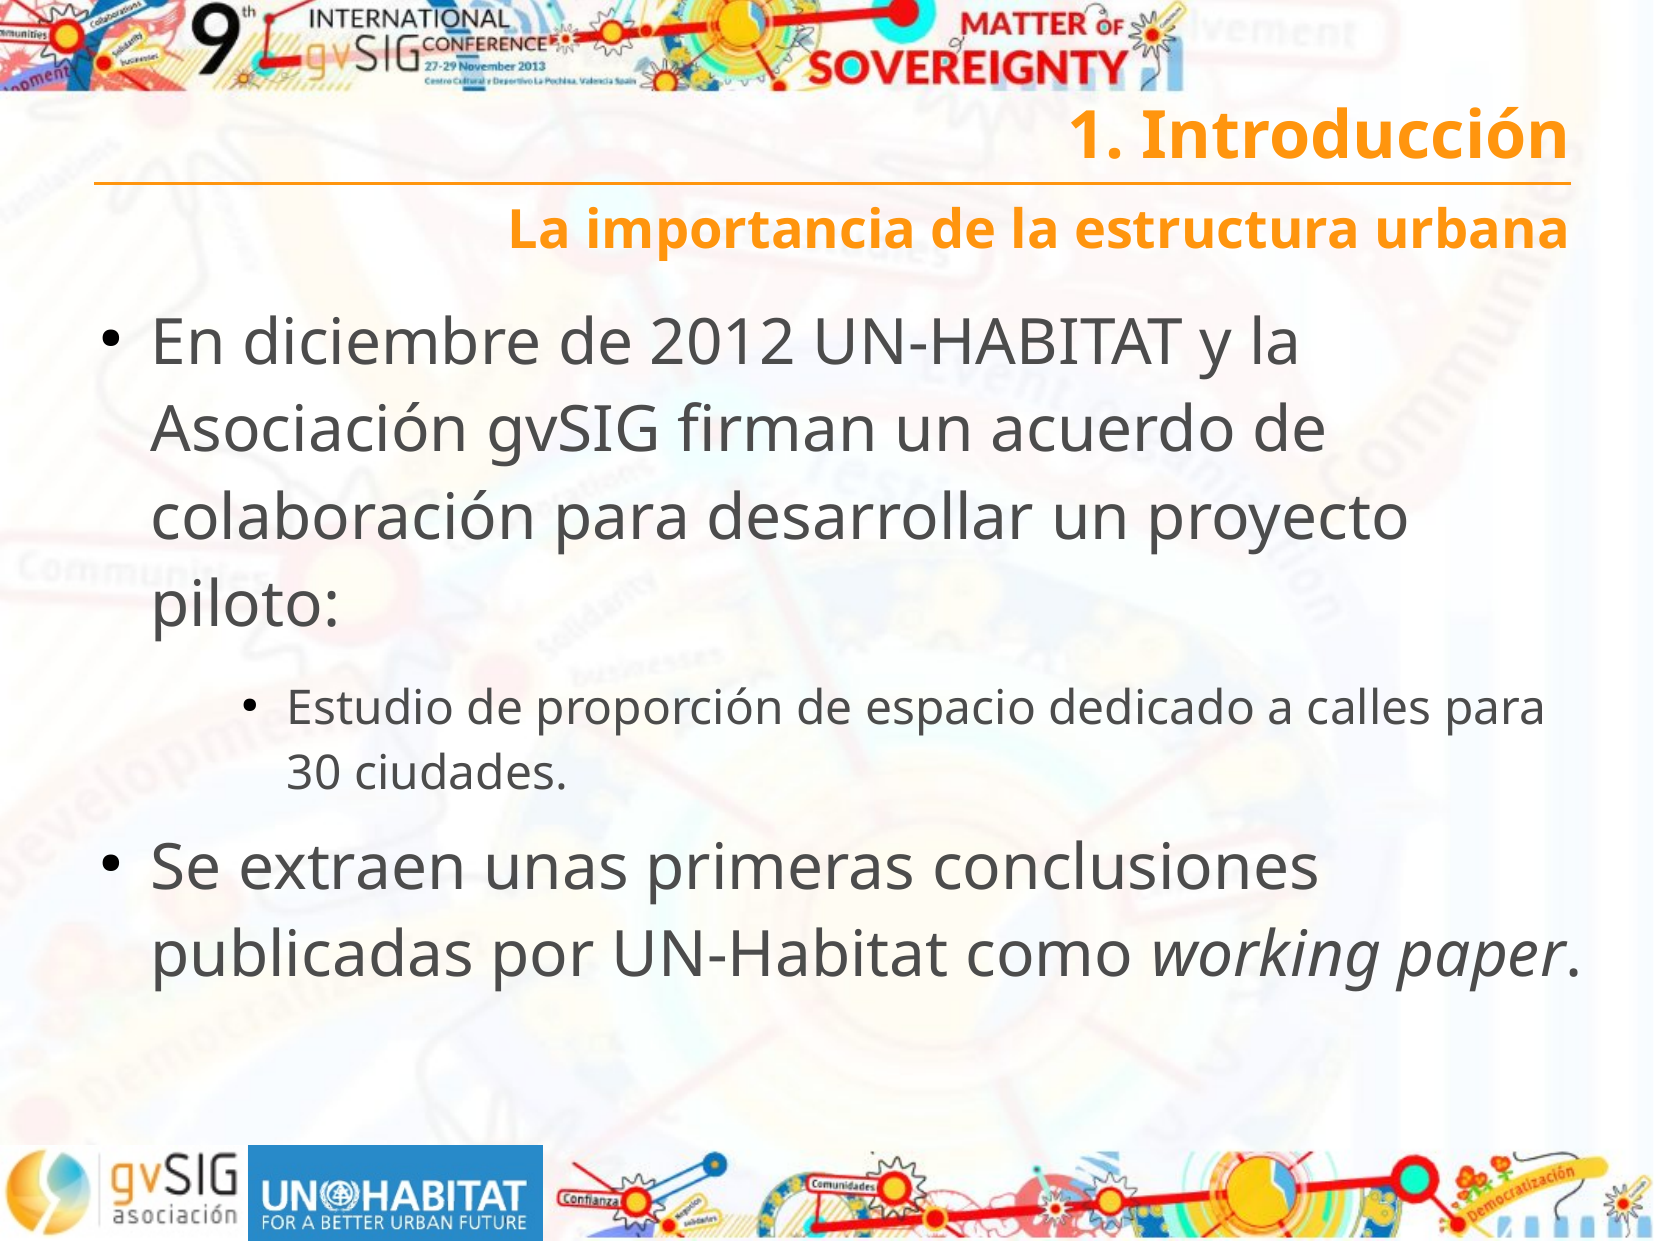

1. Introducción
La importancia de la estructura urbana
# En diciembre de 2012 UN-HABITAT y la Asociación gvSIG firman un acuerdo de colaboración para desarrollar un proyecto piloto:
Estudio de proporción de espacio dedicado a calles para 30 ciudades.
Se extraen unas primeras conclusiones publicadas por UN-Habitat como working paper.